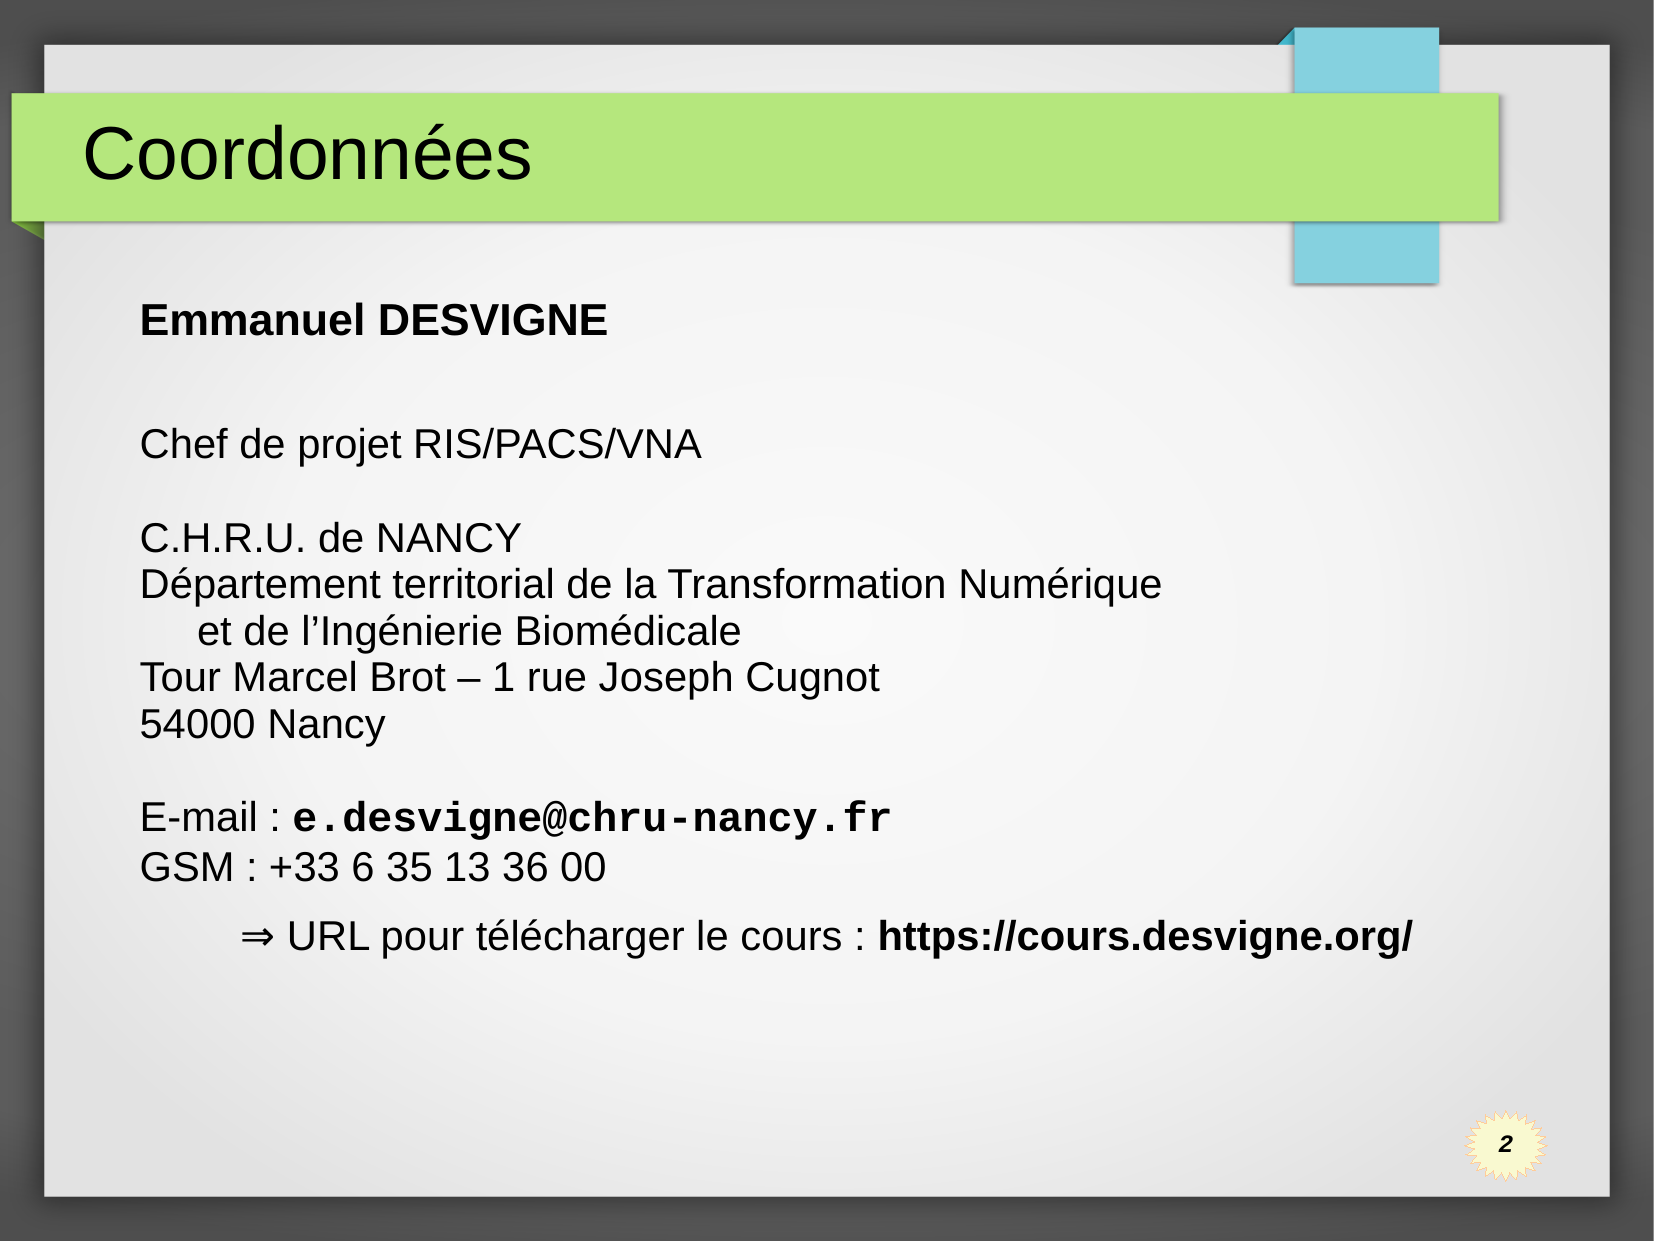

# Coordonnées
 	Emmanuel DESVIGNE
	Chef de projet RIS/PACS/VNA
	C.H.R.U. de NANCY
	Département territorial de la Transformation Numérique
	 et de l’Ingénierie Biomédicale
	Tour Marcel Brot – 1 rue Joseph Cugnot
	54000 Nancy
	E-mail : e.desvigne@chru-nancy.fr
	GSM : +33 6 35 13 36 00
⇒ URL pour télécharger le cours : https://cours.desvigne.org/